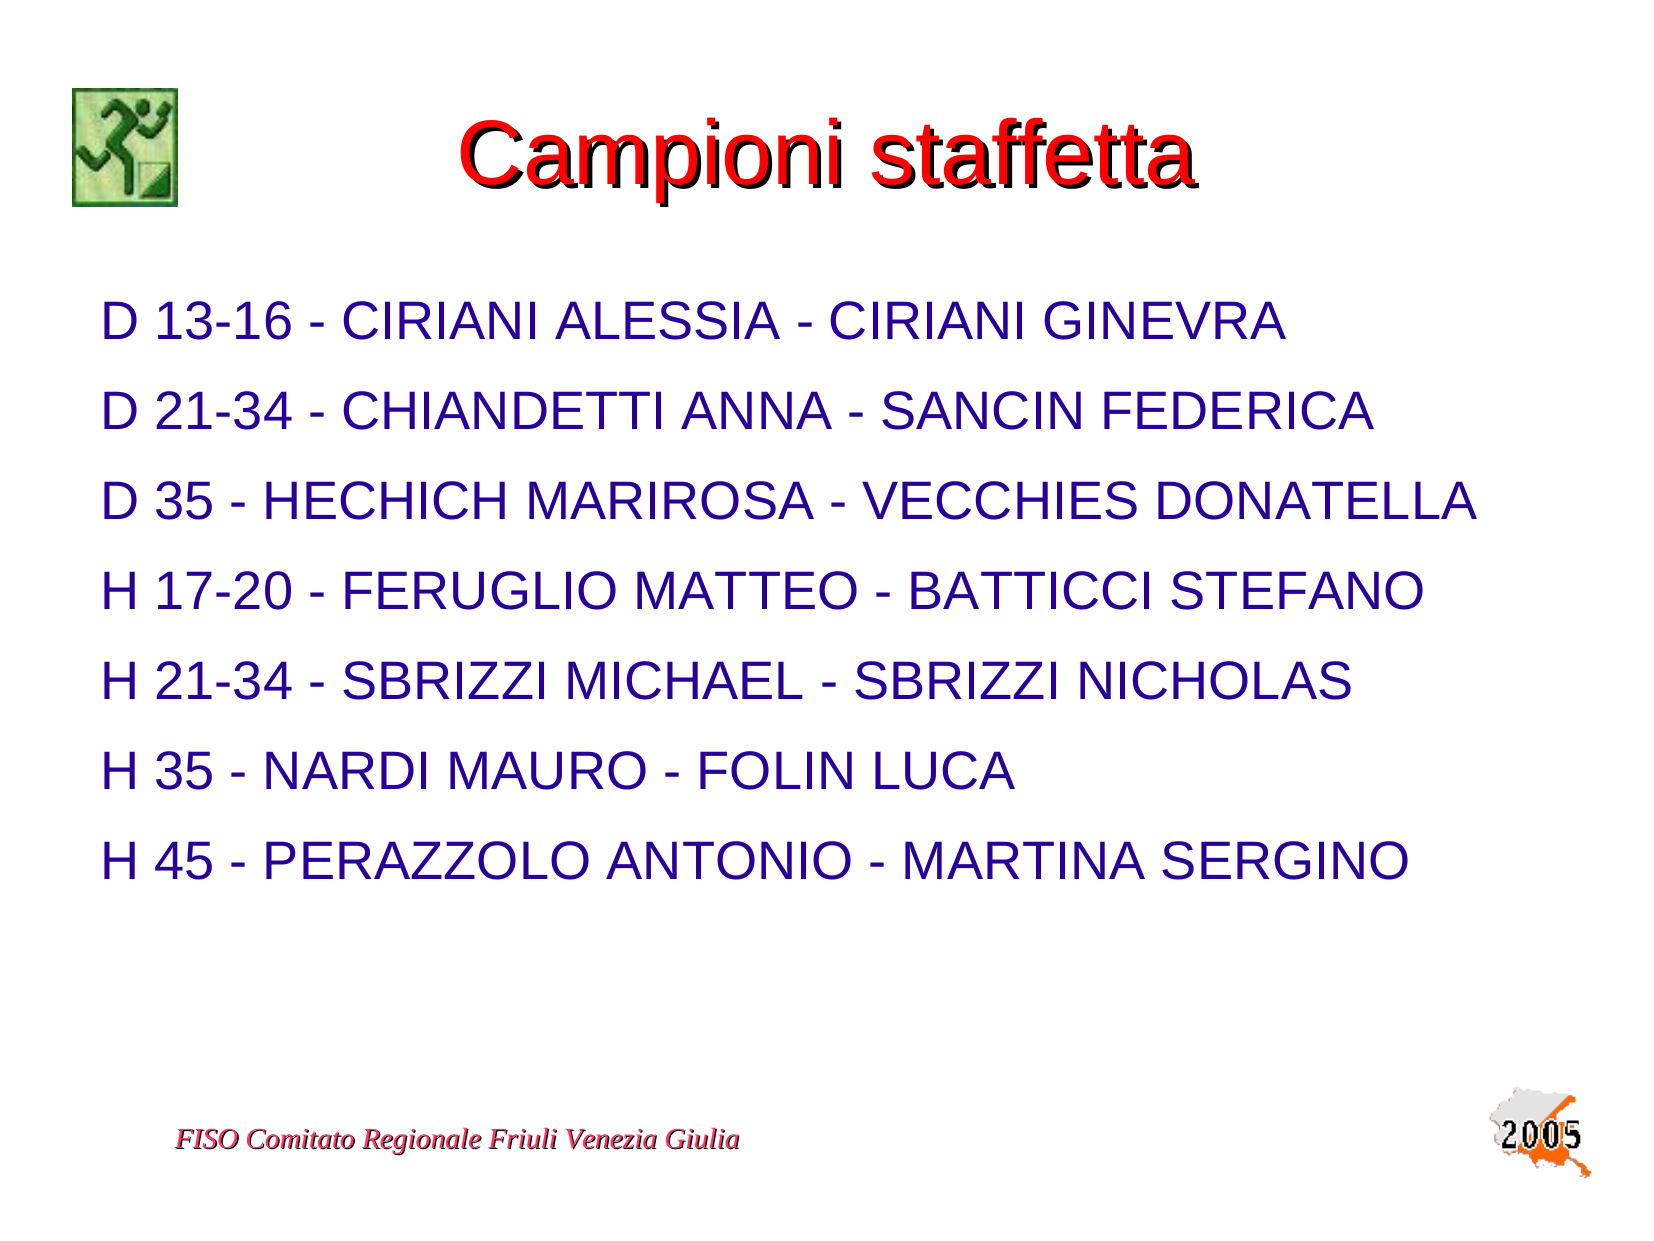

# Campioni staffetta
D 13-16 - CIRIANI ALESSIA - CIRIANI GINEVRA
D 21-34 - CHIANDETTI ANNA - SANCIN FEDERICA
D 35 - HECHICH MARIROSA - VECCHIES DONATELLA
H 17-20 - FERUGLIO MATTEO - BATTICCI STEFANO
H 21-34 - SBRIZZI MICHAEL - SBRIZZI NICHOLAS
H 35 - NARDI MAURO - FOLIN LUCA
H 45 - PERAZZOLO ANTONIO - MARTINA SERGINO